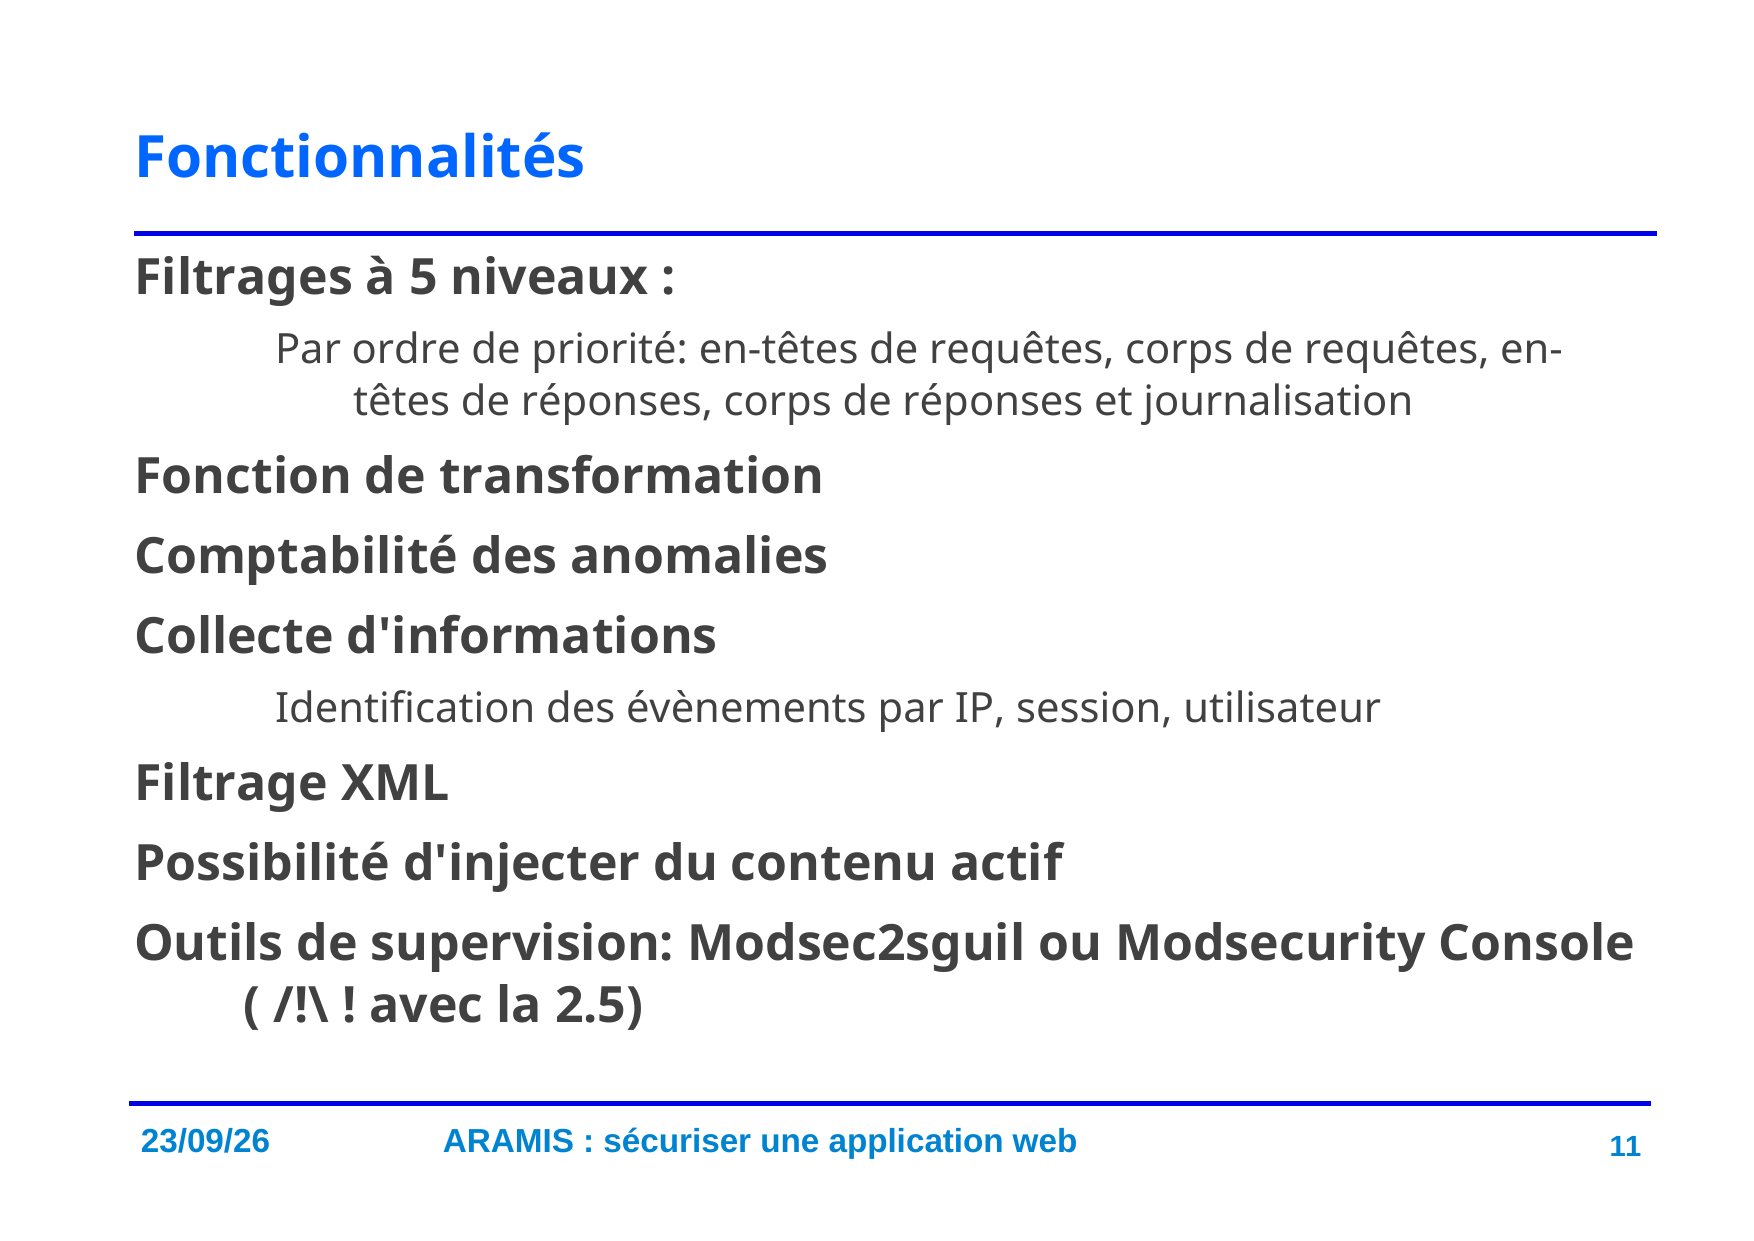

# Fonctionnalités
Filtrages à 5 niveaux :
Par ordre de priorité: en-têtes de requêtes, corps de requêtes, en-têtes de réponses, corps de réponses et journalisation
Fonction de transformation
Comptabilité des anomalies
Collecte d'informations
Identification des évènements par IP, session, utilisateur
Filtrage XML
Possibilité d'injecter du contenu actif
Outils de supervision: Modsec2sguil ou Modsecurity Console ( /!\ ! avec la 2.5)
ARAMIS : sécuriser une application web
11